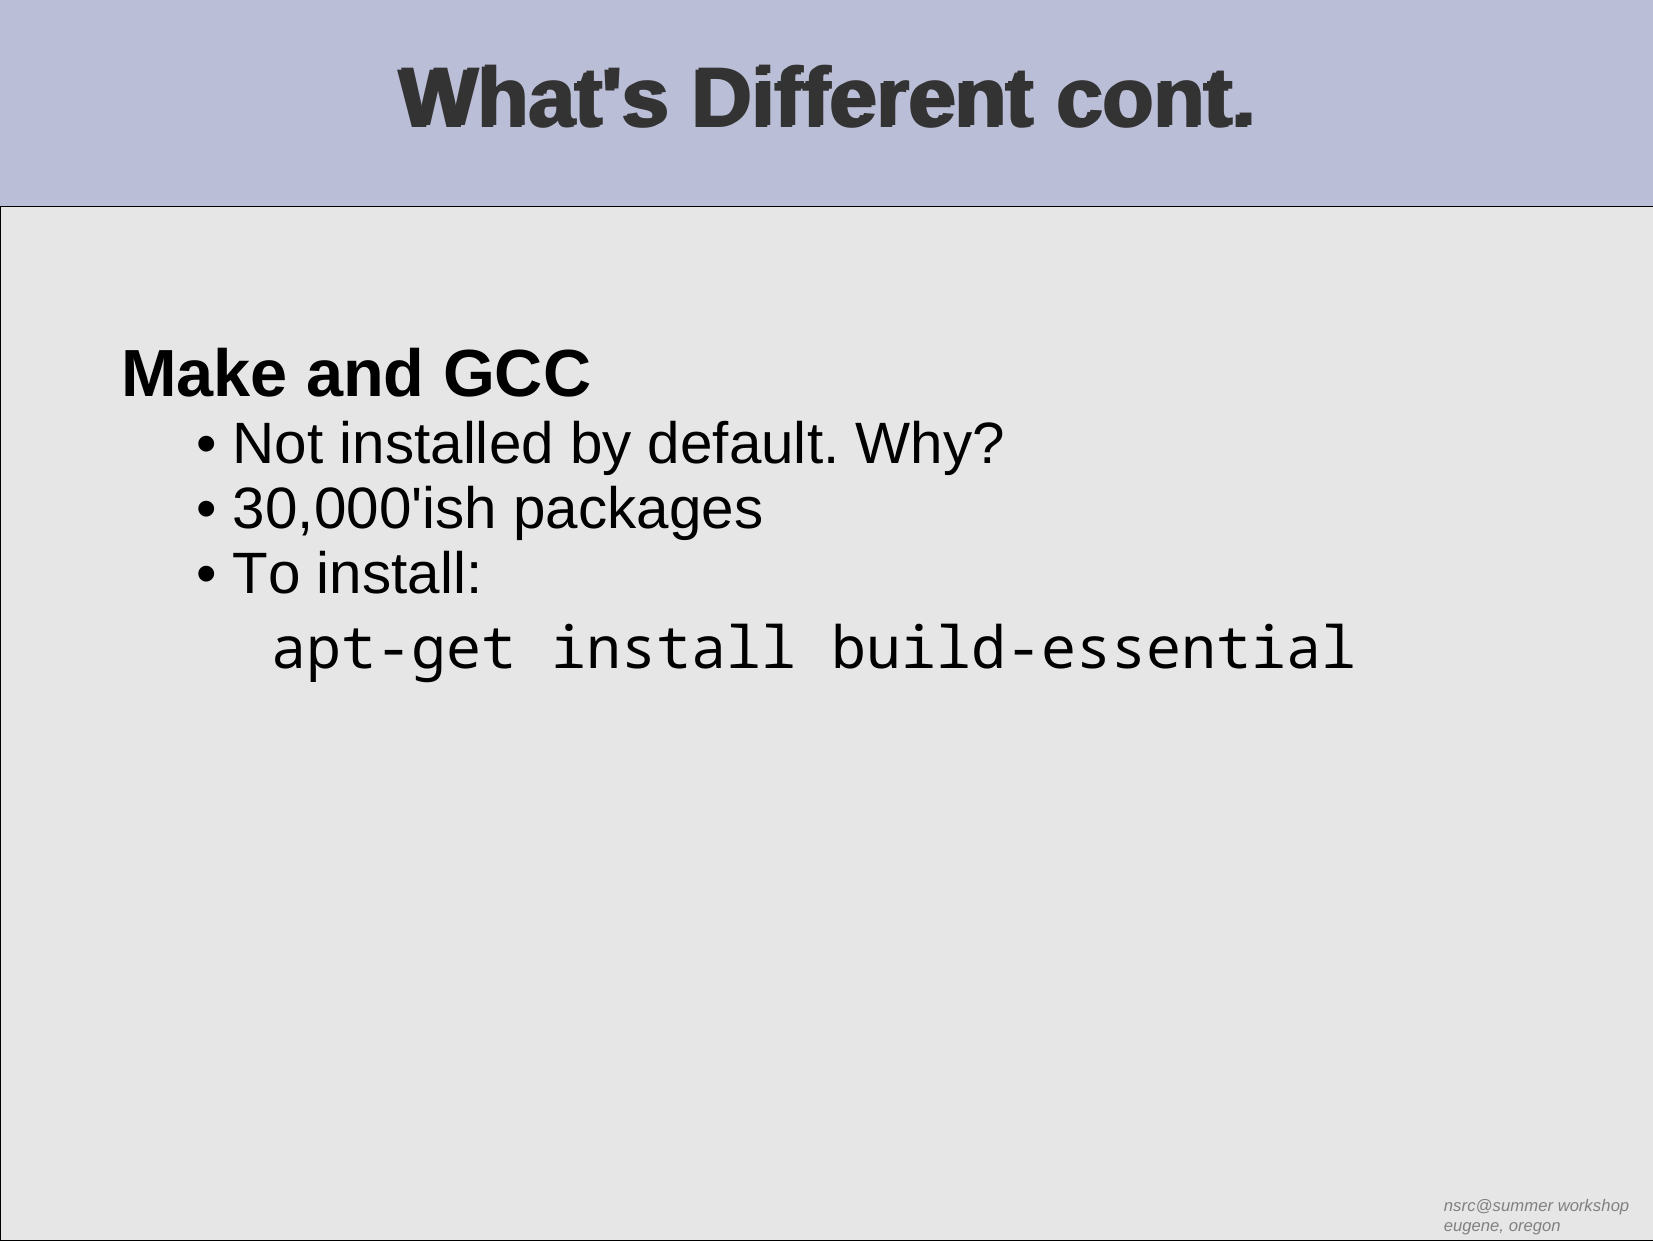

What's Different cont.
# What's Different cont.
Make and GCC
 Not installed by default. Why?
 30,000'ish packages
 To install:
	apt-get install build-essential